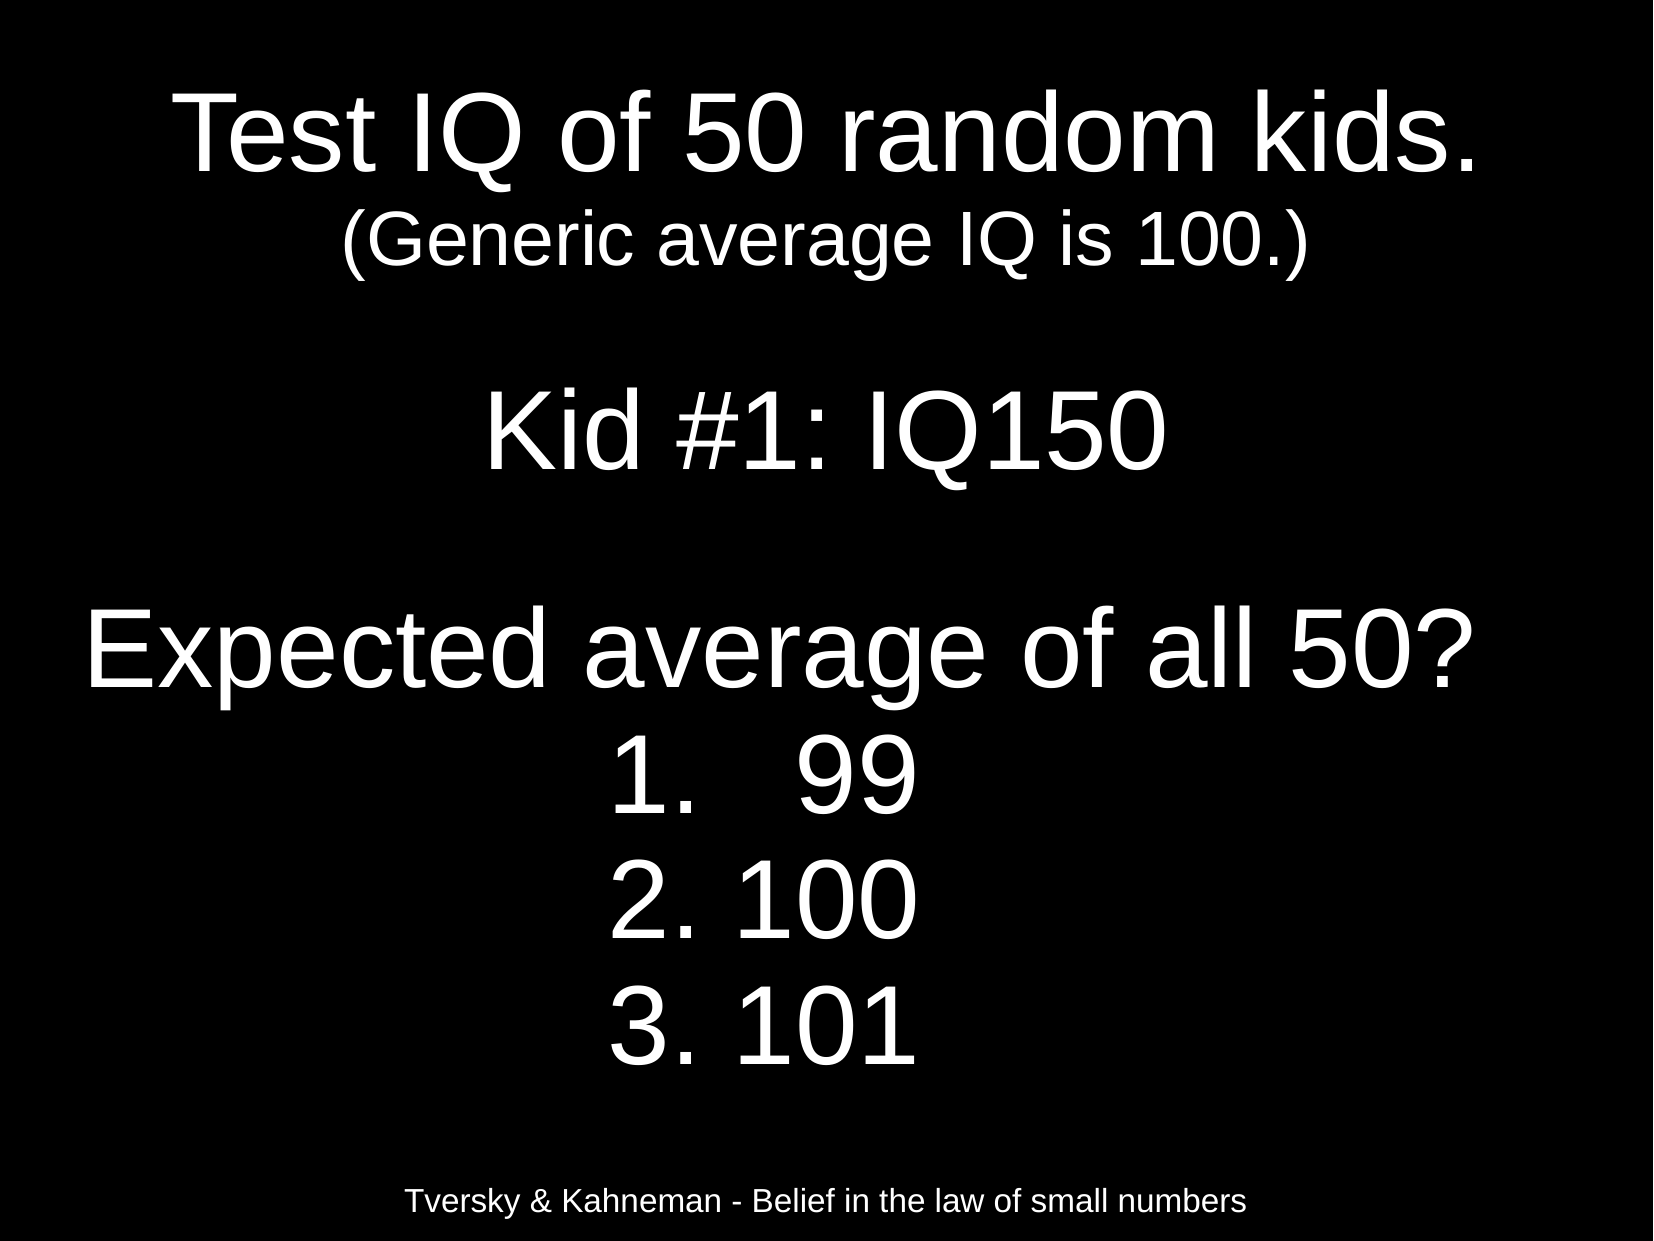

# Test IQ of 50 random kids.
(Generic average IQ is 100.)
Kid #1: IQ150
Expected average of all 50?
							1. 99
							2. 100
							3. 101
Tversky & Kahneman - Belief in the law of small numbers